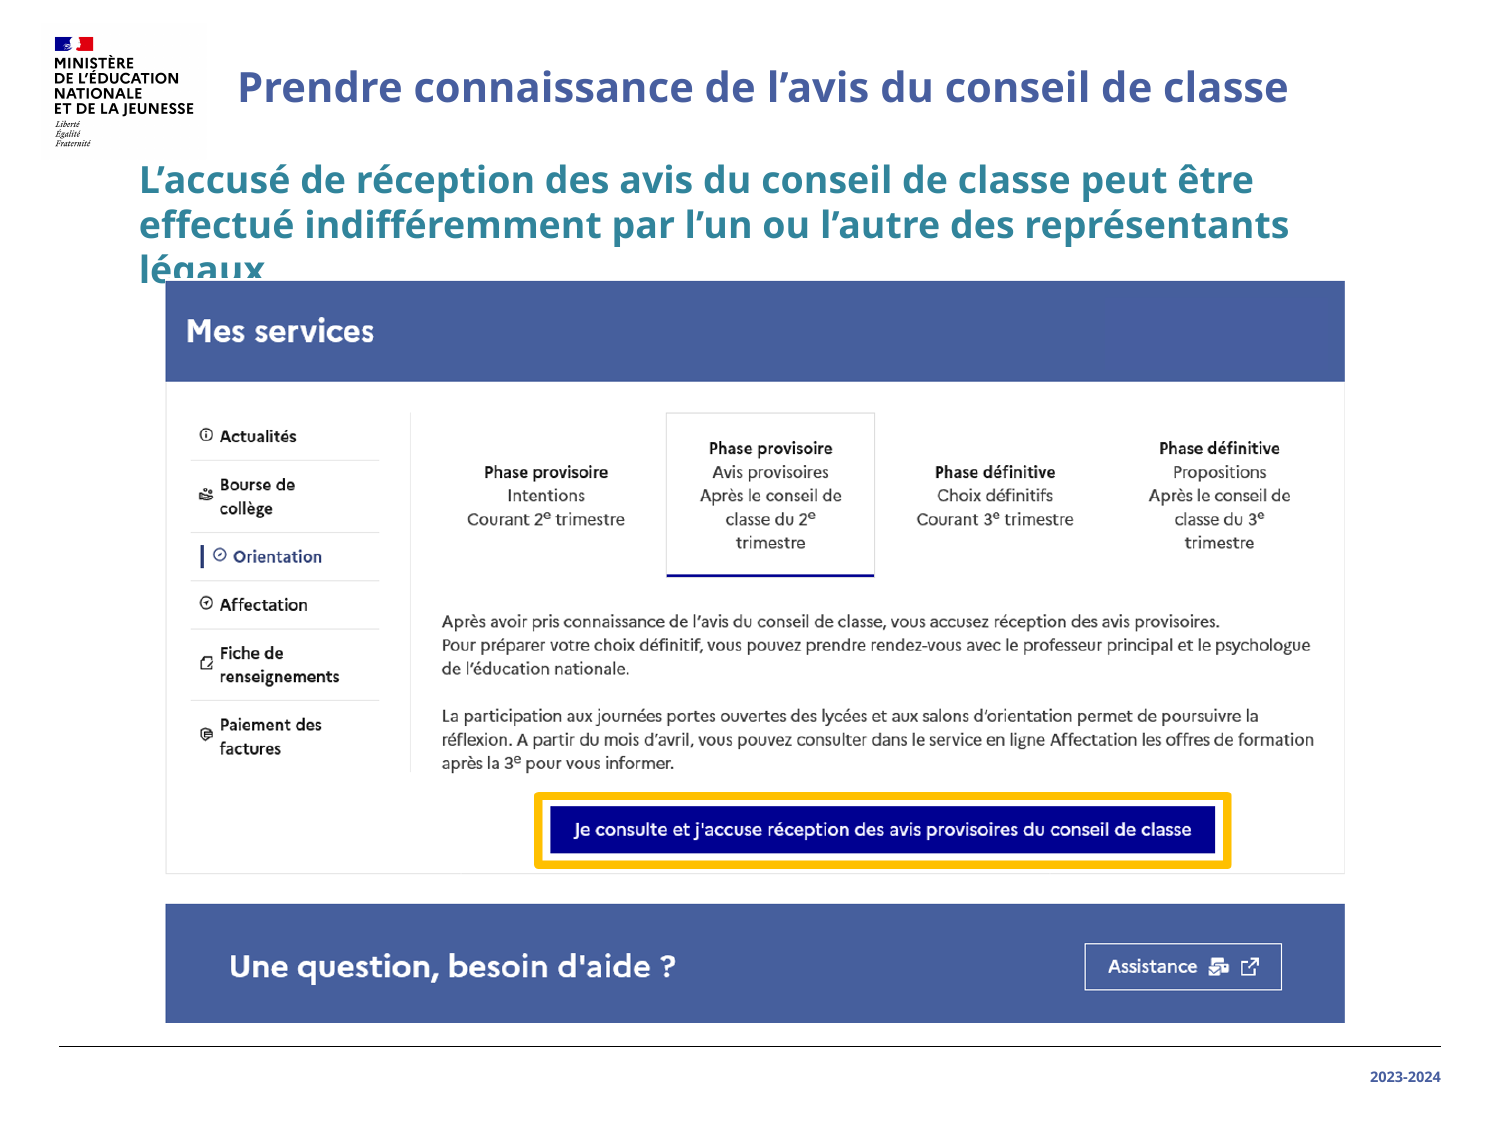

Prendre connaissance de l’avis du conseil de classe
L’accusé de réception des avis du conseil de classe peut être effectué indifféremment par l’un ou l’autre des représentants légaux.
2023-2024